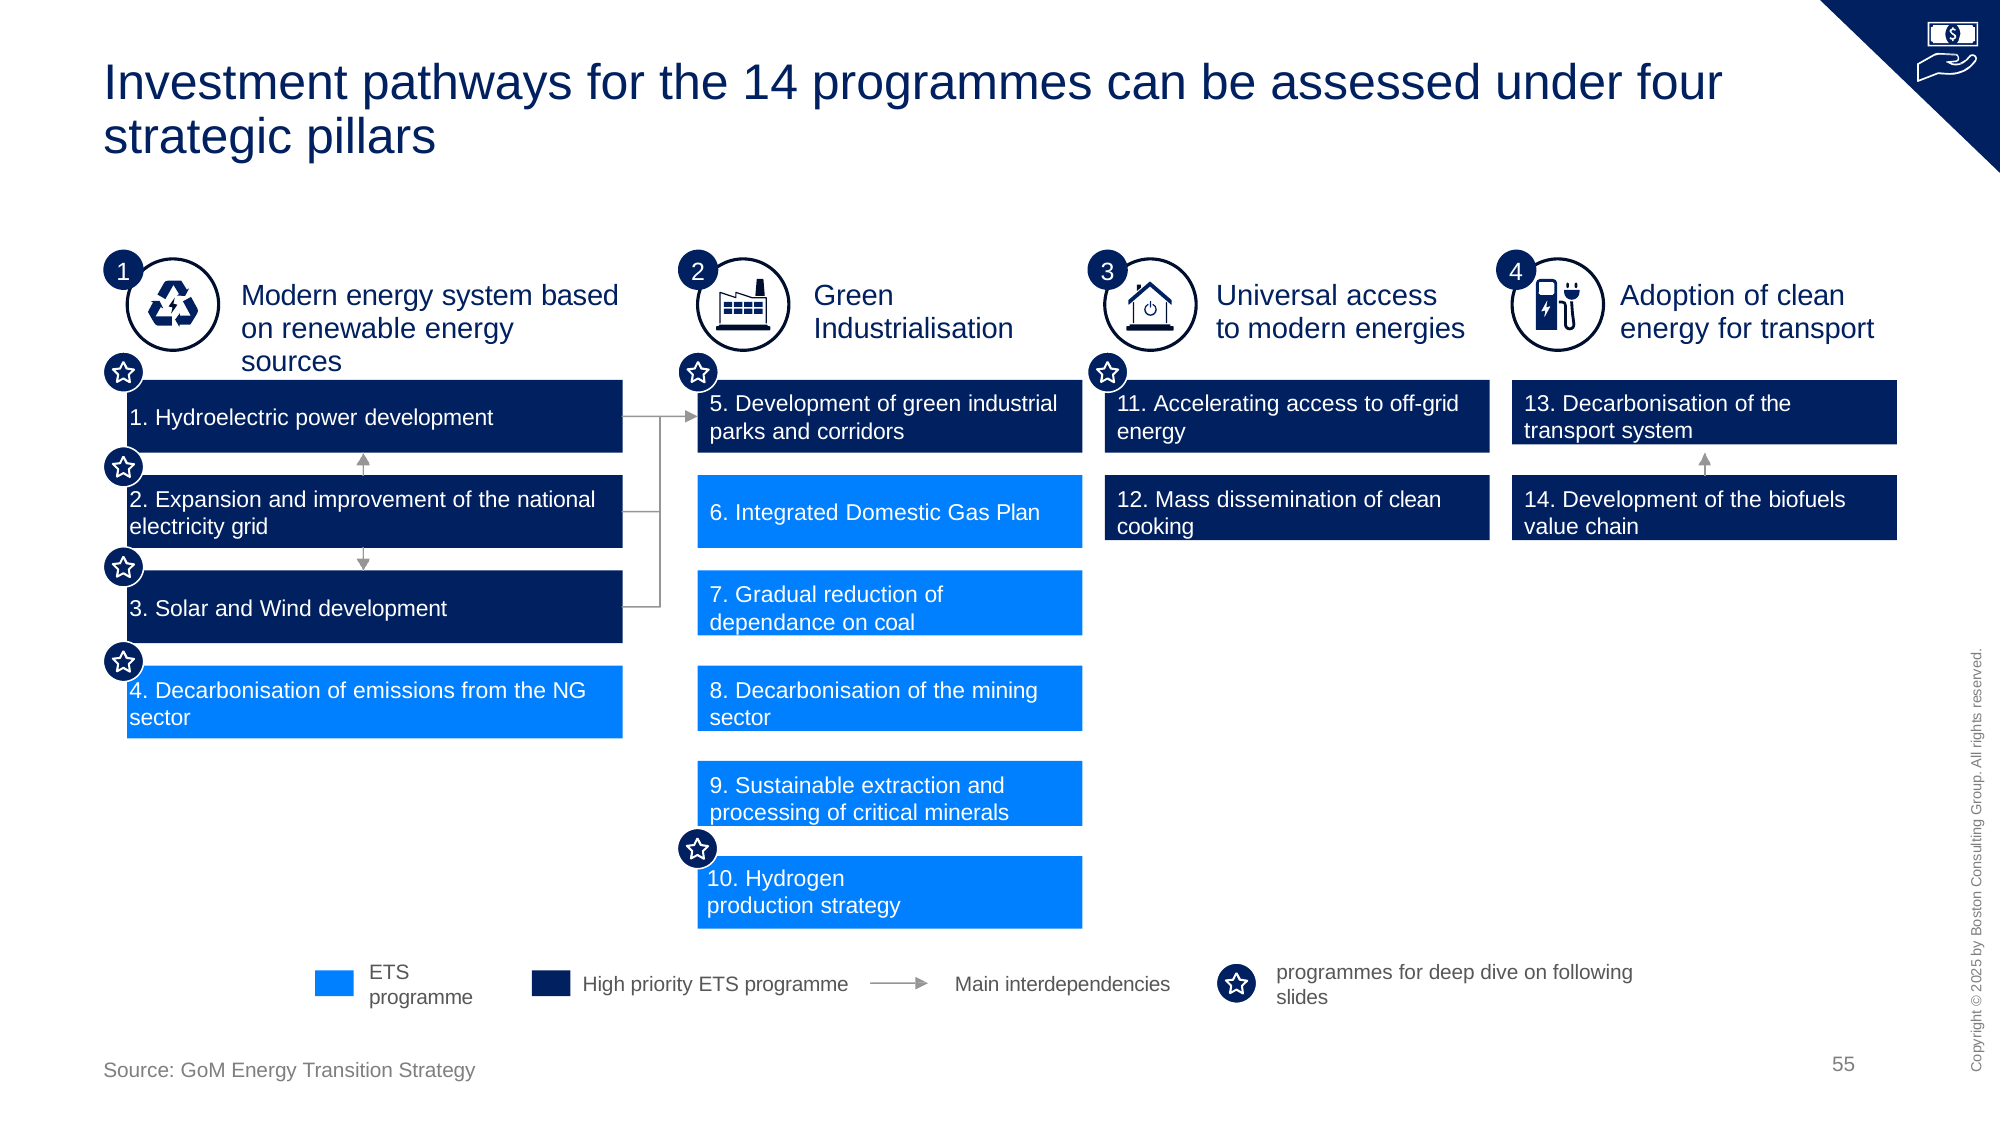

# Investment pathways for the 14 programmes can be assessed under four strategic pillars
1
2
3
4
4
Modern energy system based on renewable energy sources
Green Industrialisation
Universal access to modern energies
Adoption of clean energy for transport
13. Decarbonisation of the transport system
5. Development of green industrial parks and corridors
11. Accelerating access to off-grid energy
1. Hydroelectric power development
6. Integrated Domestic Gas Plan
12. Mass dissemination of clean cooking
14. Development of the biofuels value chain
2. Expansion and improvement of the national electricity grid
7. Gradual reduction of dependance on coal
3. Solar and Wind development
8. Decarbonisation of the mining sector
4. Decarbonisation of emissions from the NG sector
9. Sustainable extraction and processing of critical minerals
10. Hydrogen production strategy
ETS programme
programmes for deep dive on following slides
High priority ETS programme	Main interdependencies
Source: GoM Energy Transition Strategy